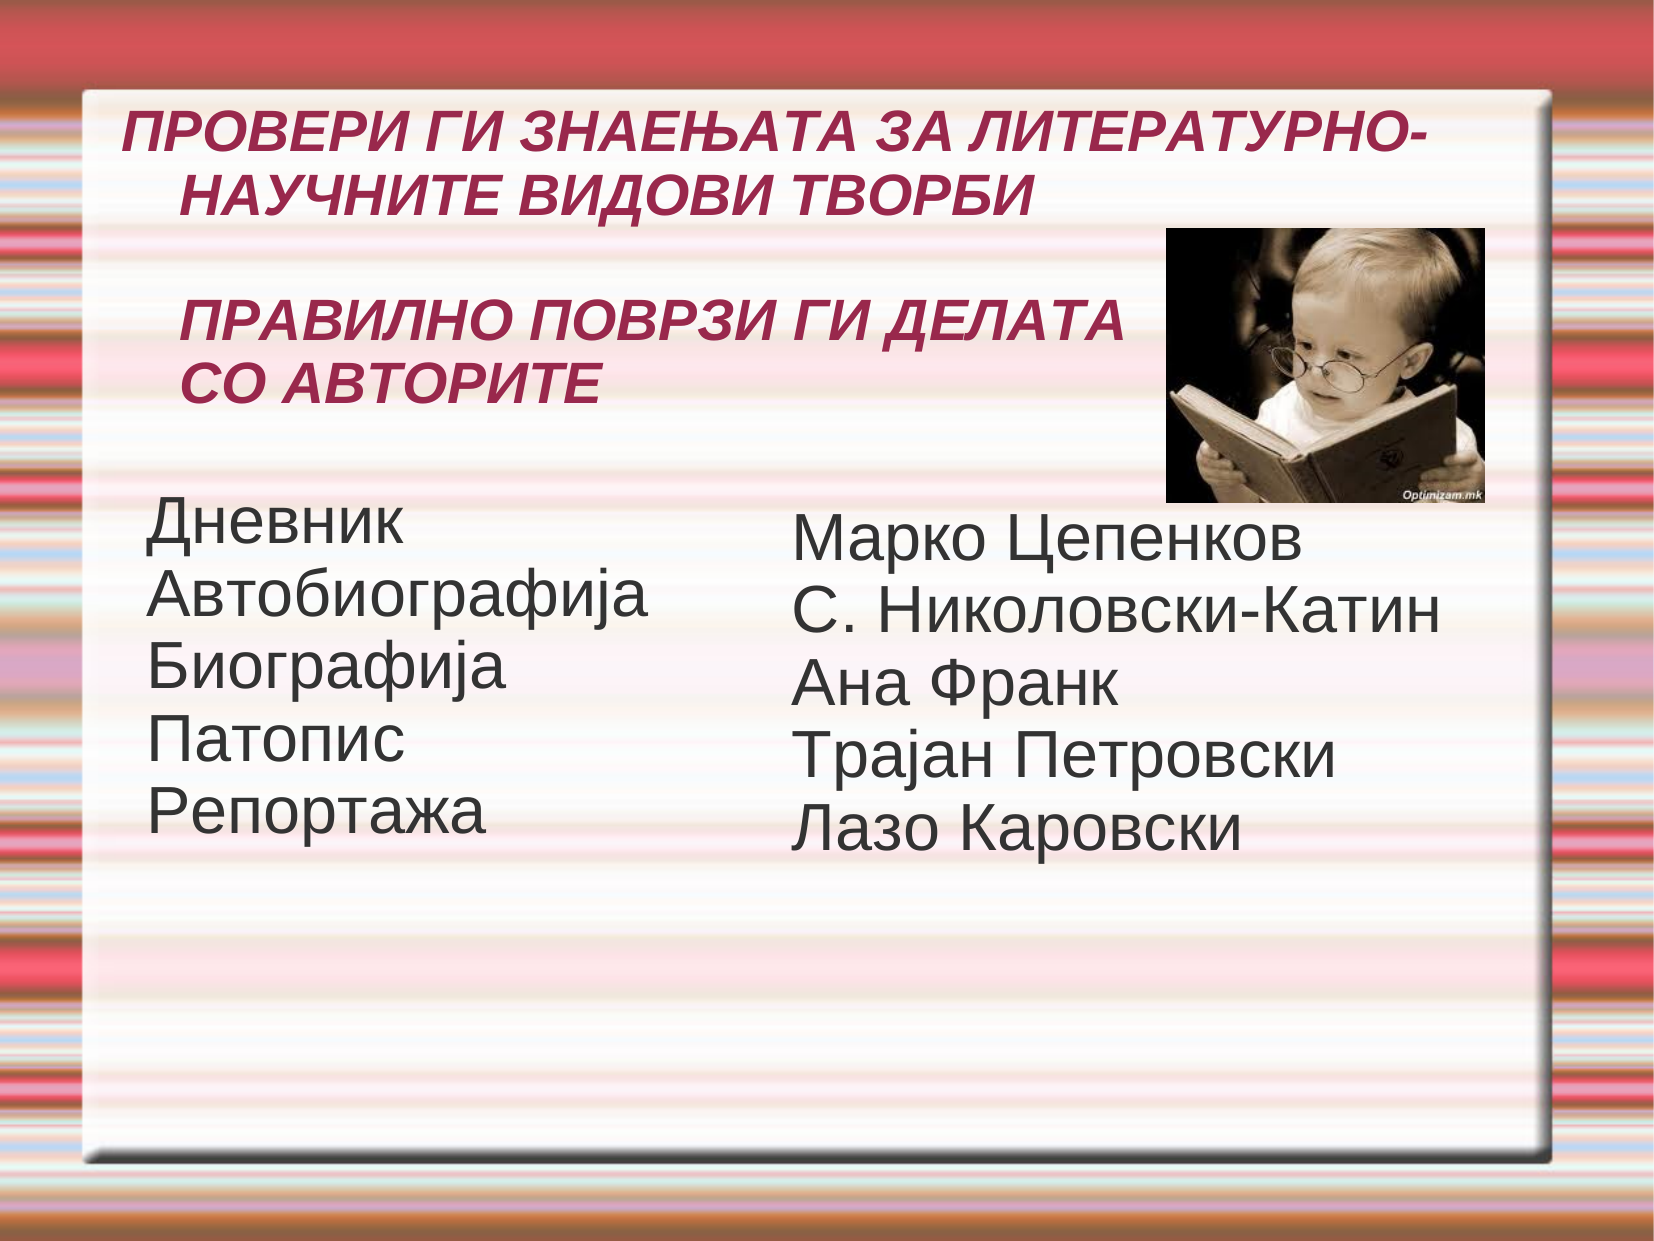

# ПРОВЕРИ ГИ ЗНАЕЊАТА ЗА ЛИТЕРАТУРНО-НАУЧНИТЕ ВИДОВИ ТВОРБИ ПРАВИЛНО ПОВРЗИ ГИ ДЕЛАТА СО АВТОРИТЕ
Дневник
Автобиографија
Биографија
Патопис
Репортажа
Марко Цепенков
С. Николовски-Катин
Ана Франк
Трајан Петровски
Лазо Каровски